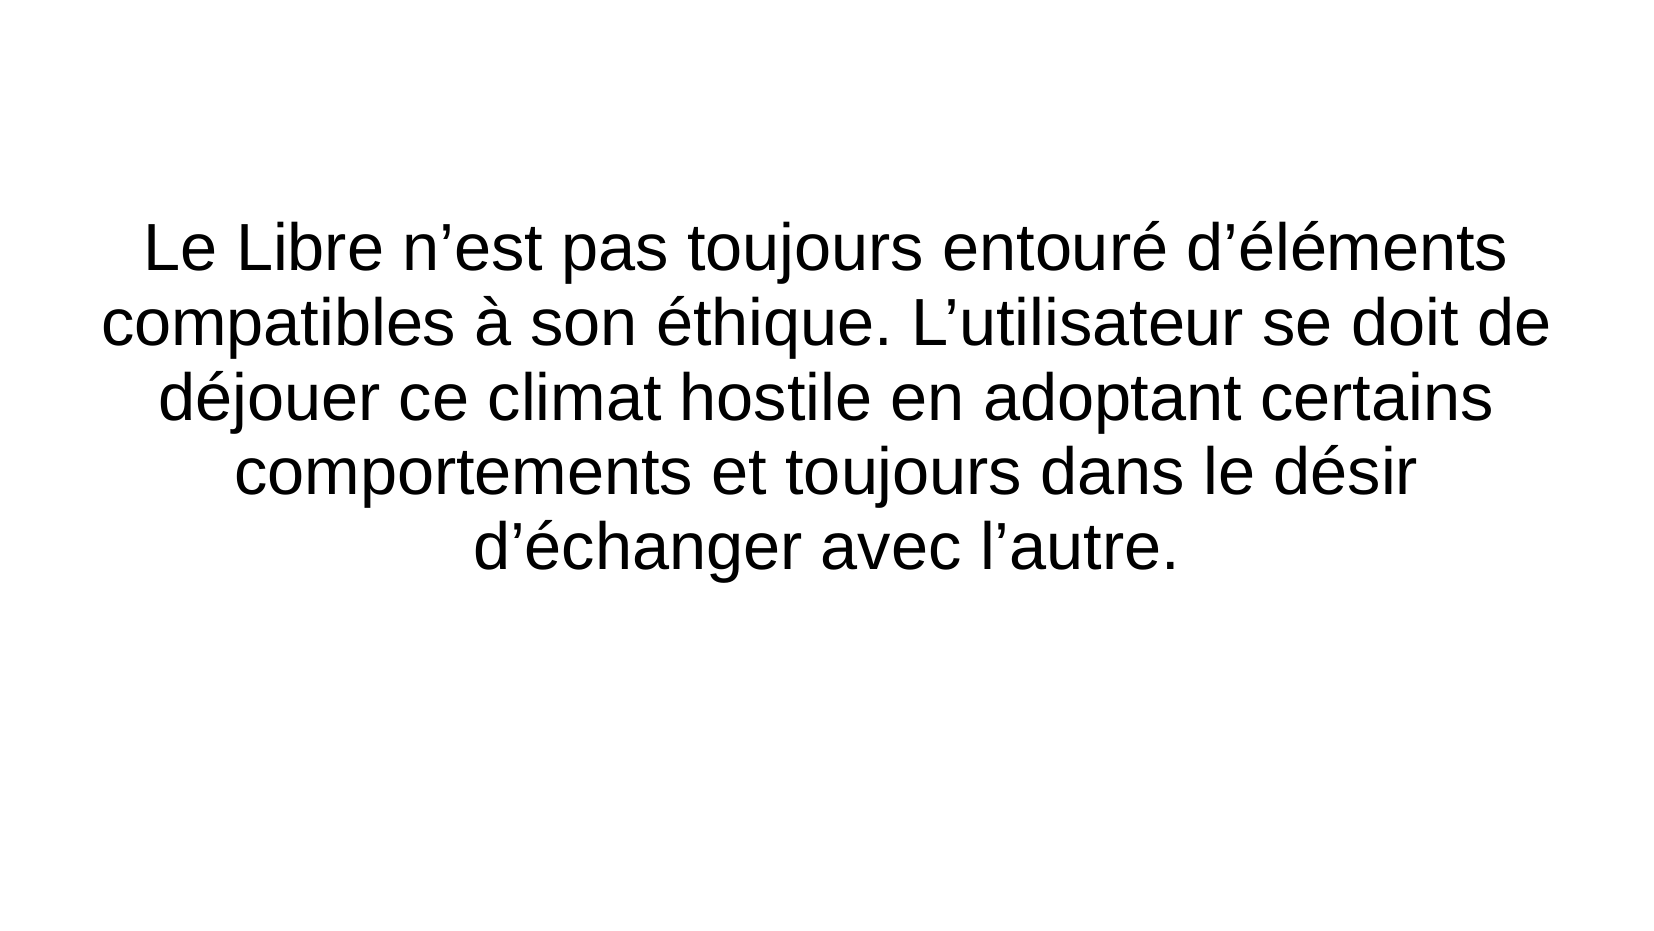

# Le Libre n’est pas toujours entouré d’éléments compatibles à son éthique. L’utilisateur se doit de déjouer ce climat hostile en adoptant certains comportements et toujours dans le désir d’échanger avec l’autre.